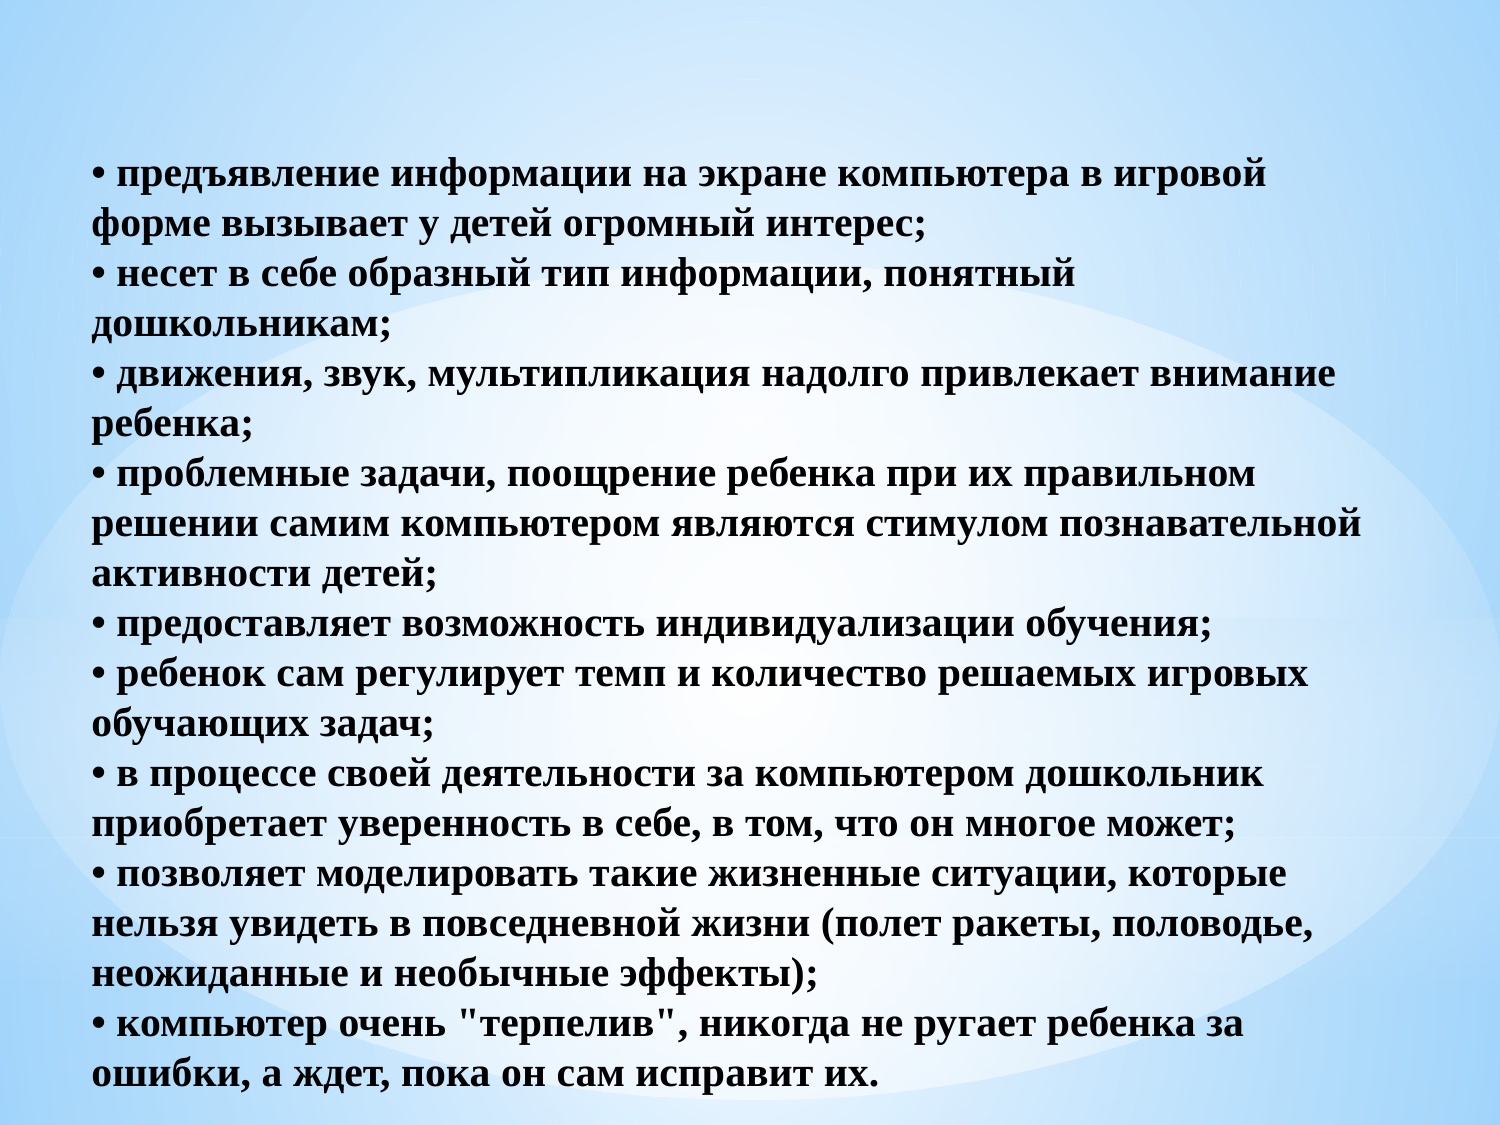

#
• предъявление информации на экране компьютера в игровой форме вызывает у детей огромный интерес;
• несет в себе образный тип информации, понятный дошкольникам;
• движения, звук, мультипликация надолго привлекает внимание ребенка;
• проблемные задачи, поощрение ребенка при их правильном решении самим компьютером являются стимулом познавательной активности детей;
• предоставляет возможность индивидуализации обучения;
• ребенок сам регулирует темп и количество решаемых игровых обучающих задач;
• в процессе своей деятельности за компьютером дошкольник приобретает уверенность в себе, в том, что он многое может;
• позволяет моделировать такие жизненные ситуации, которые нельзя увидеть в повседневной жизни (полет ракеты, половодье, неожиданные и необычные эффекты);
• компьютер очень "терпелив", никогда не ругает ребенка за ошибки, а ждет, пока он сам исправит их.